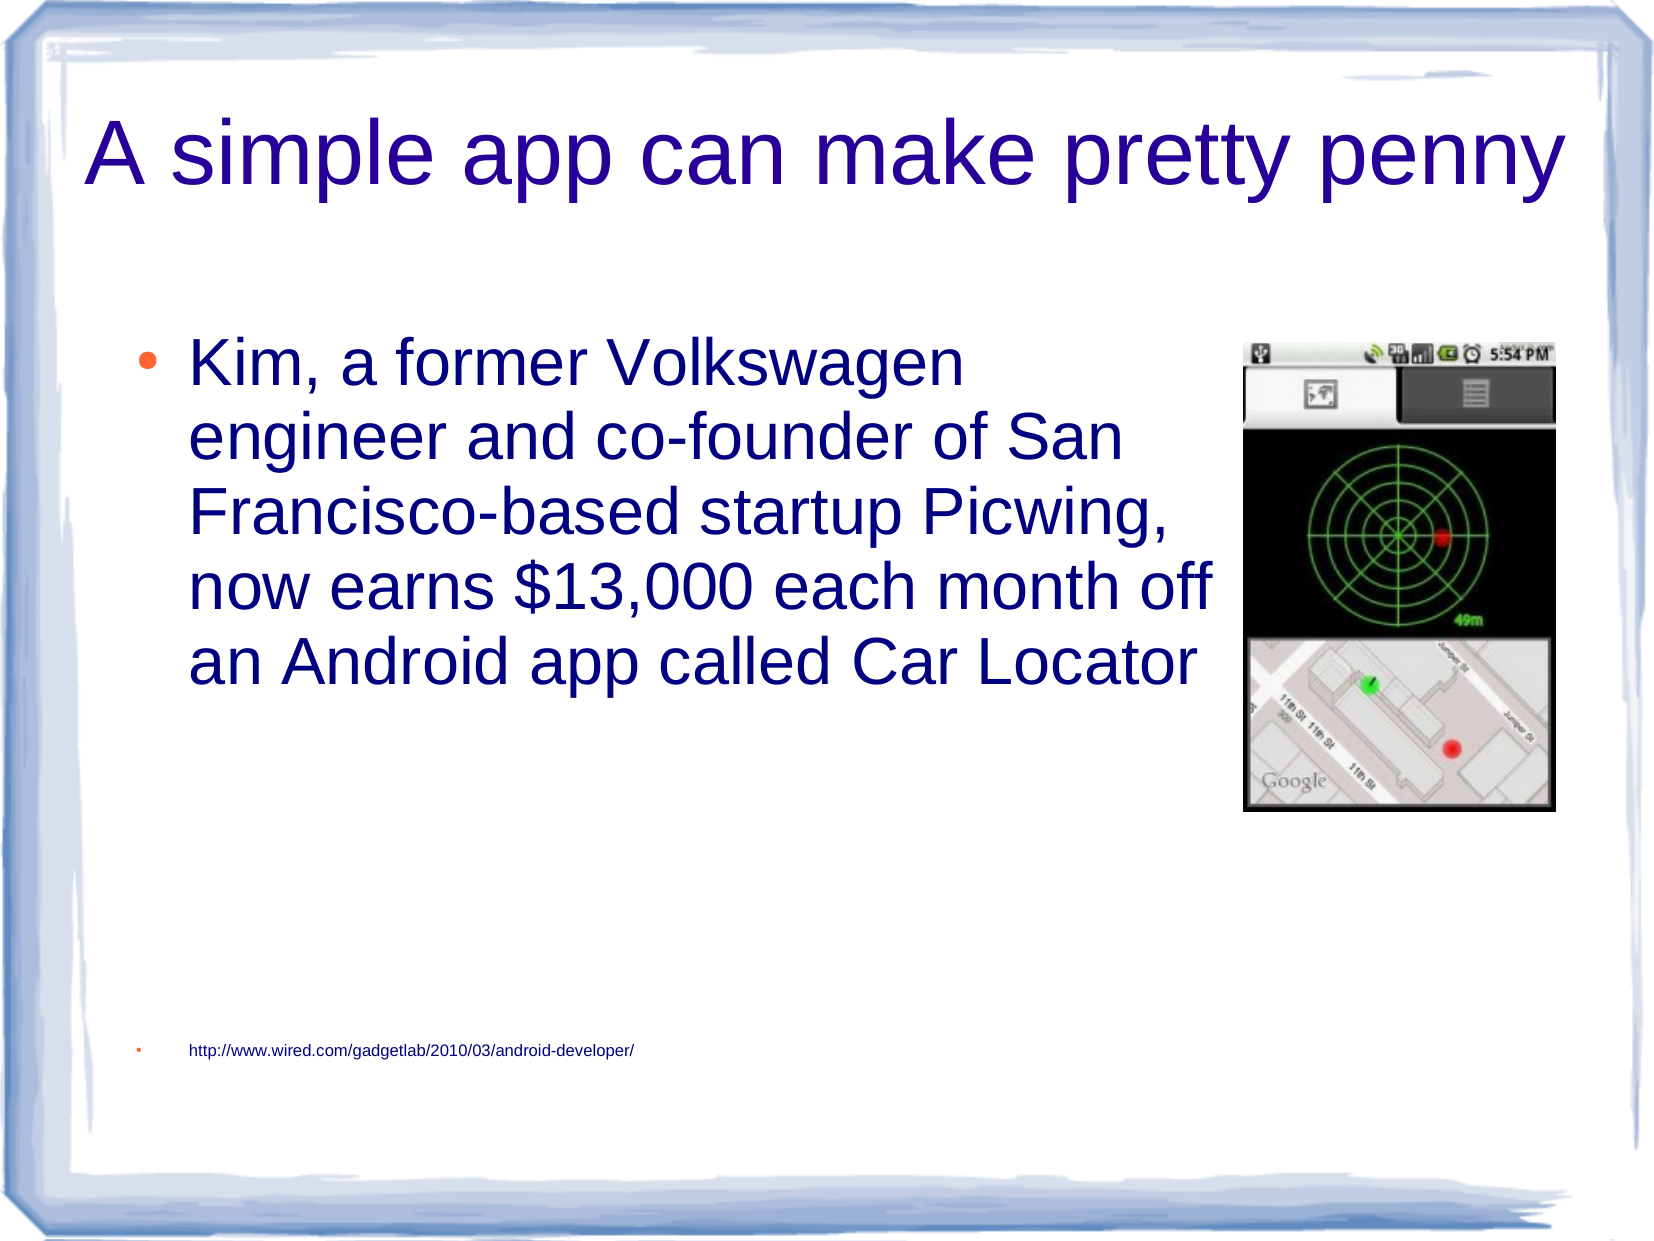

# A simple app can make pretty penny
Kim, a former Volkswagen engineer and co-founder of San Francisco-based startup Picwing, now earns $13,000 each month off an Android app called Car Locator
http://www.wired.com/gadgetlab/2010/03/android-developer/